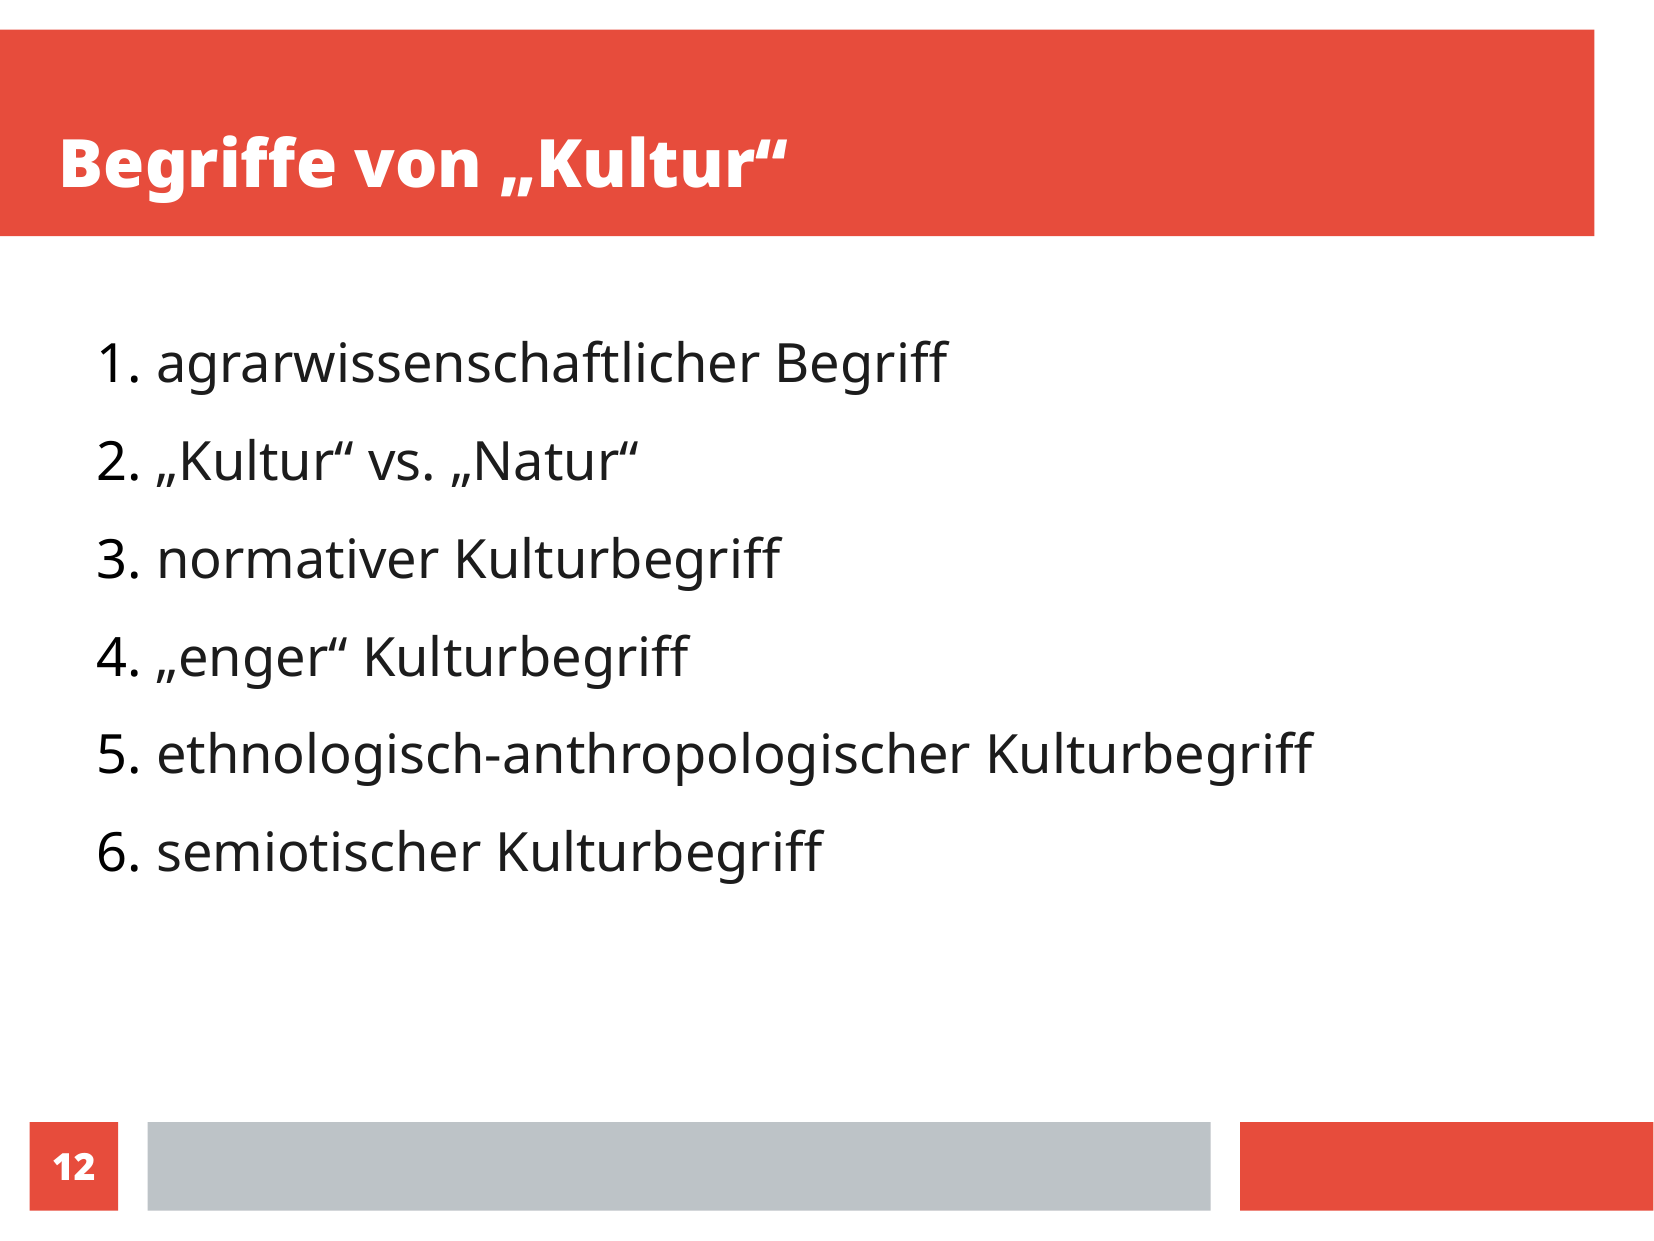

# Begriffe von „Kultur“
 agrarwissenschaftlicher Begriff
 „Kultur“ vs. „Natur“
 normativer Kulturbegriff
 „enger“ Kulturbegriff
 ethnologisch-anthropologischer Kulturbegriff
 semiotischer Kulturbegriff
12